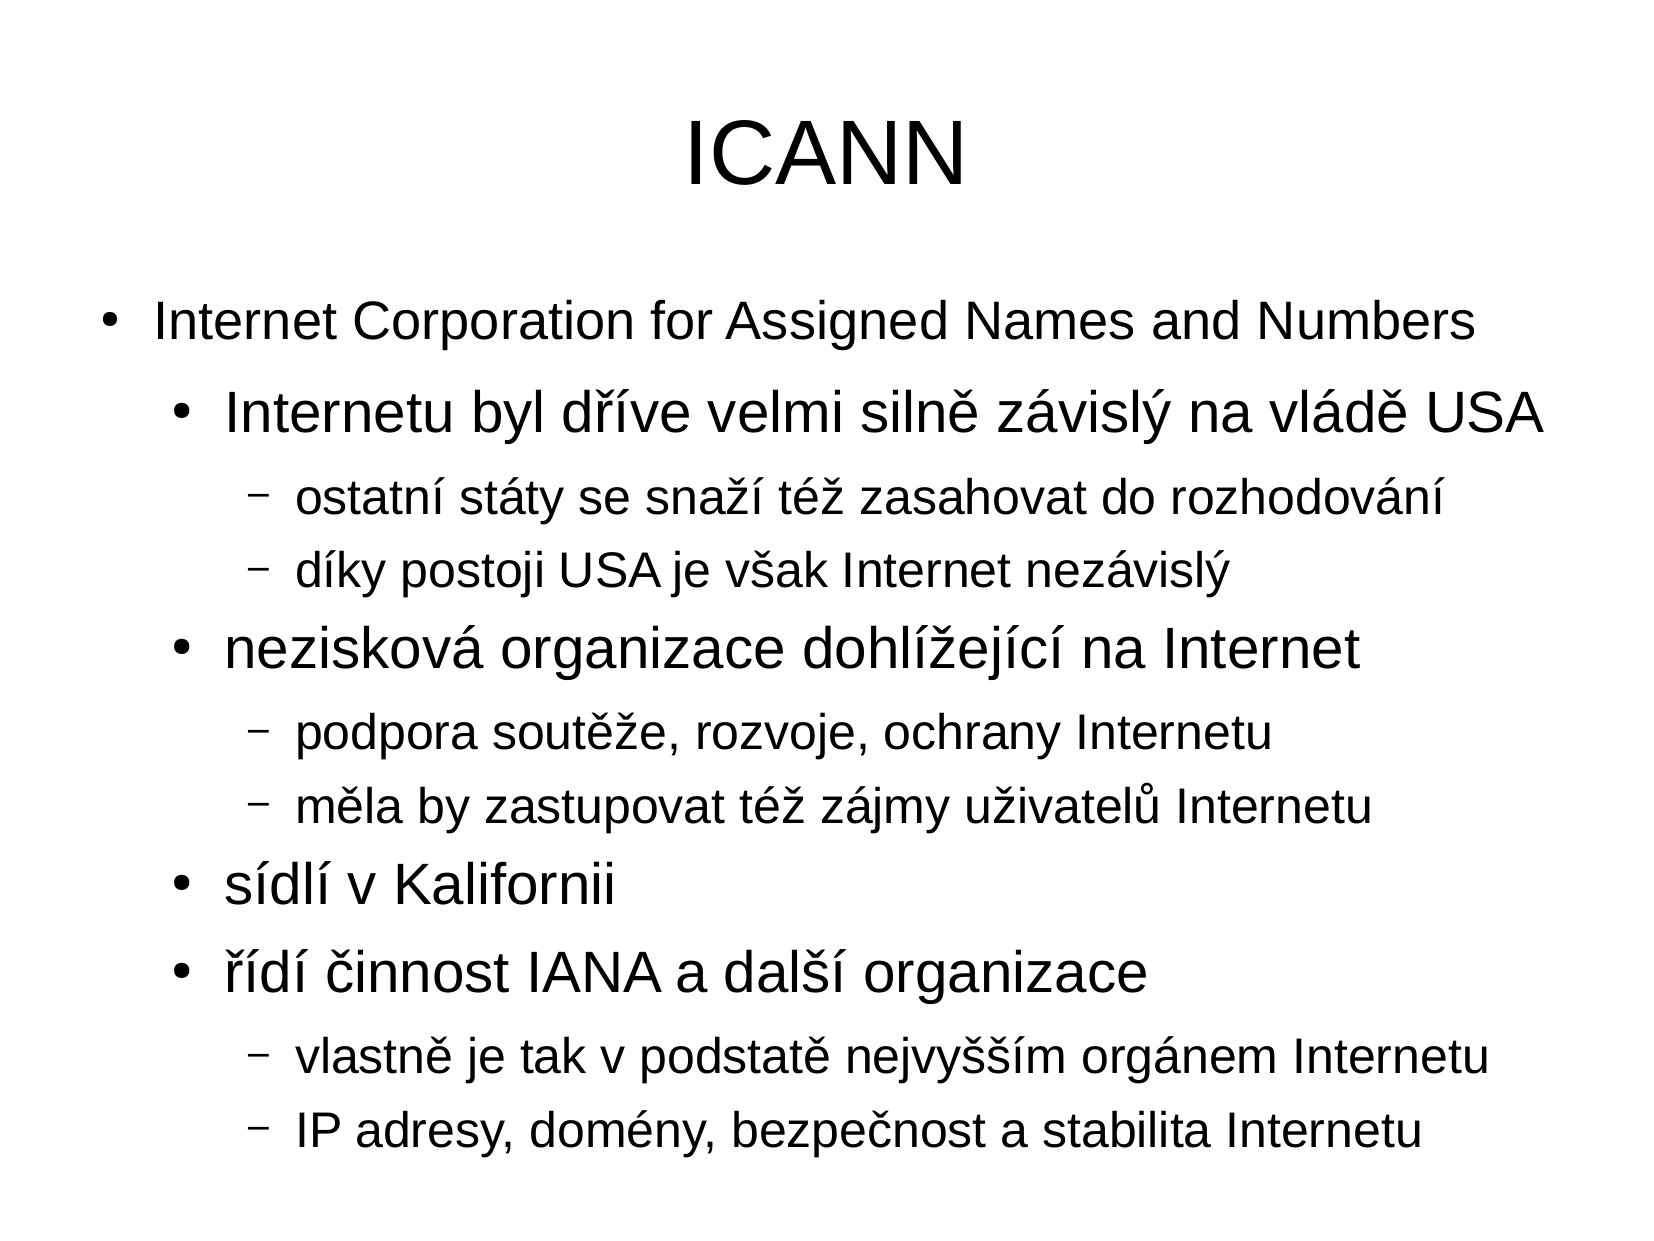

# ICANN
Internet Corporation for Assigned Names and Numbers
Internetu byl dříve velmi silně závislý na vládě USA
ostatní státy se snaží též zasahovat do rozhodování
díky postoji USA je však Internet nezávislý
nezisková organizace dohlížející na Internet
podpora soutěže, rozvoje, ochrany Internetu
měla by zastupovat též zájmy uživatelů Internetu
sídlí v Kalifornii
řídí činnost IANA a další organizace
vlastně je tak v podstatě nejvyšším orgánem Internetu
IP adresy, domény, bezpečnost a stabilita Internetu